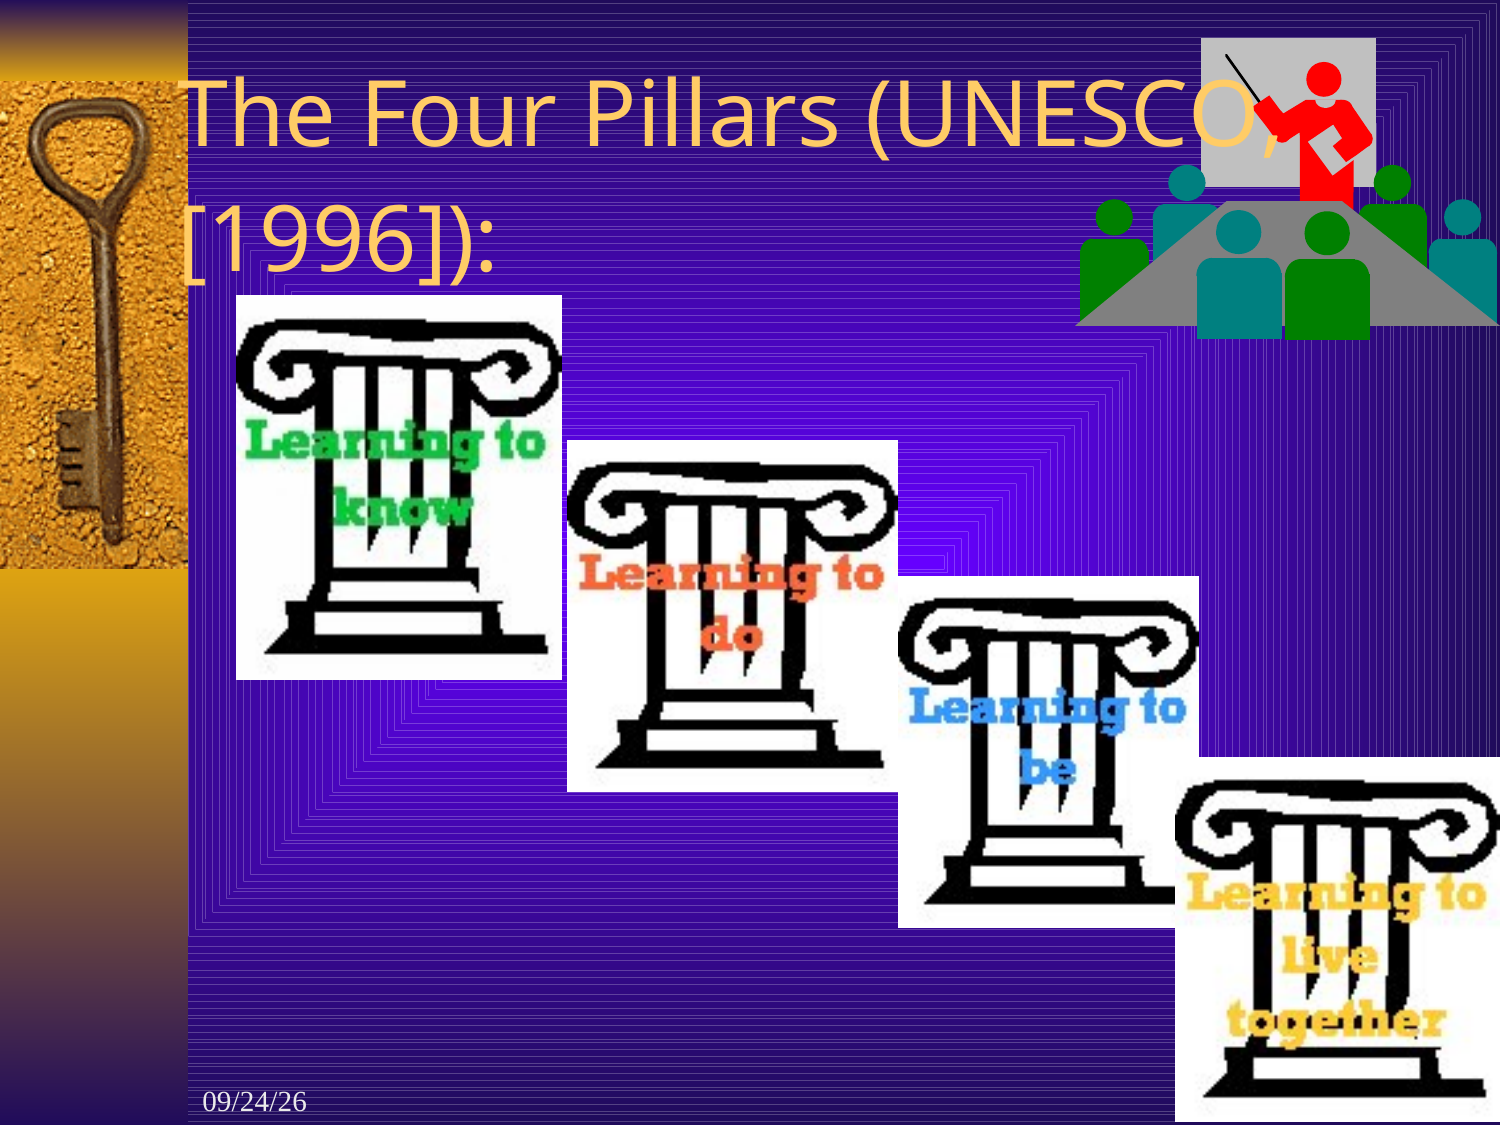

# The Four Pillars (UNESCO, [1996]):
5